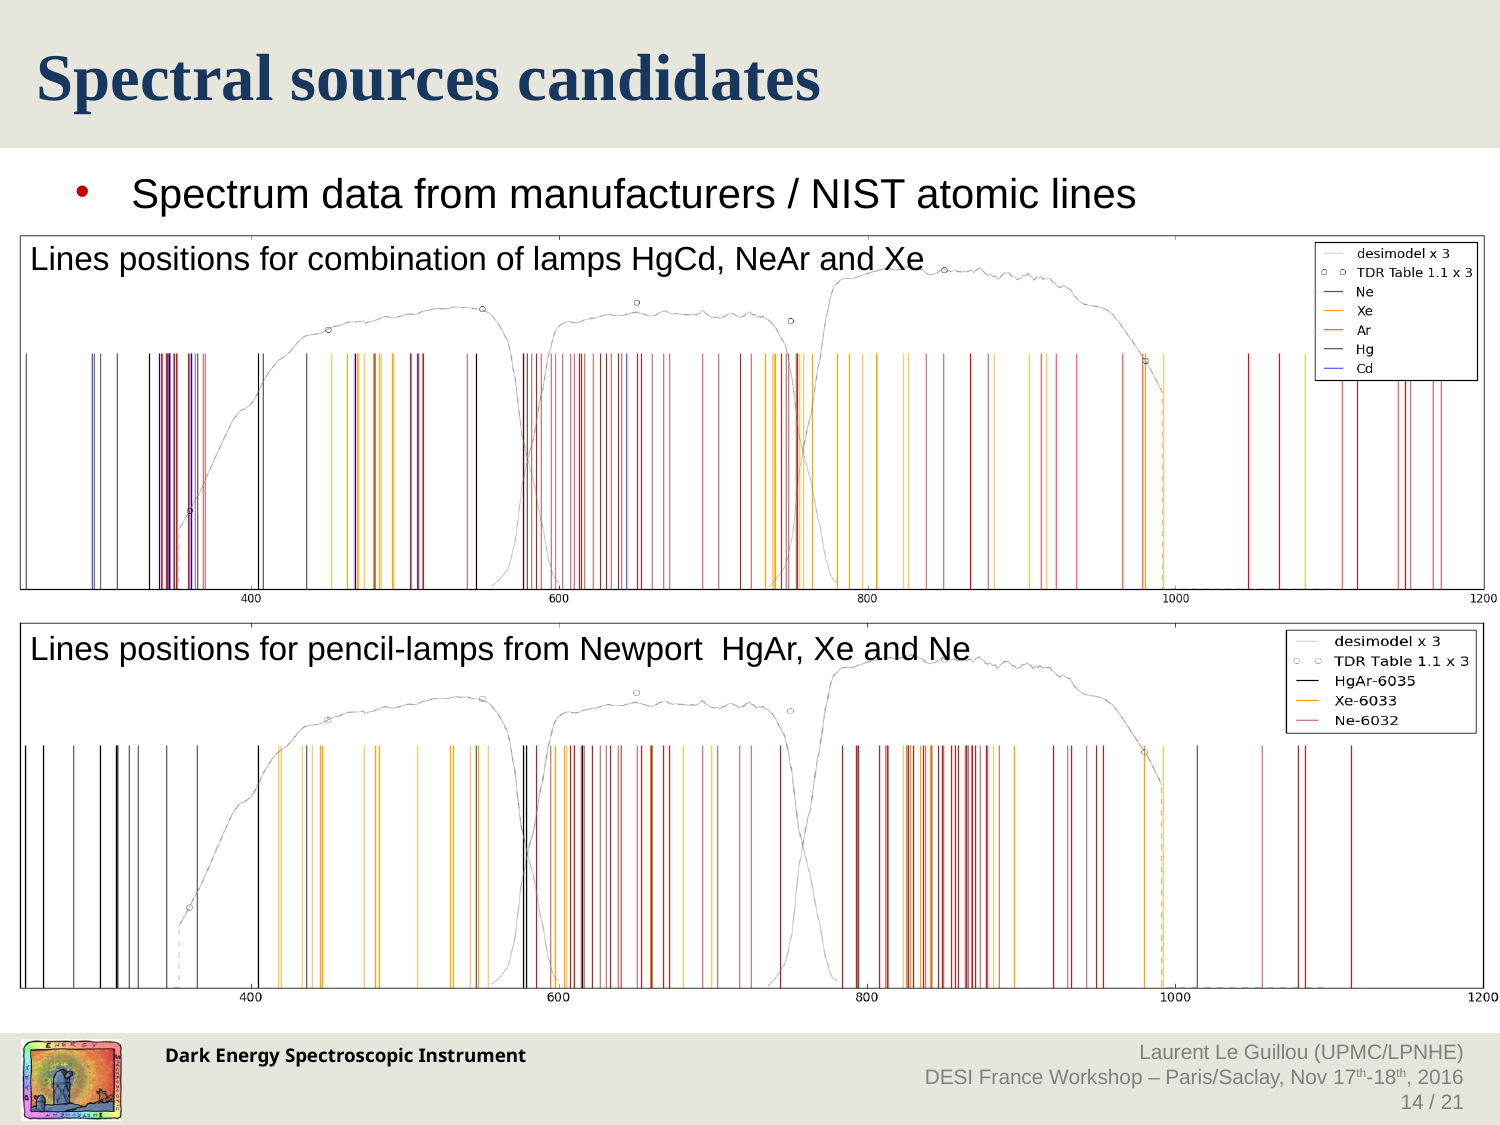

# Spectral sources candidates
Spectrum data from manufacturers / NIST atomic lines
Lines positions for combination of lamps HgCd, NeAr and Xe
Lines positions for pencil-lamps from Newport HgAr, Xe and Ne